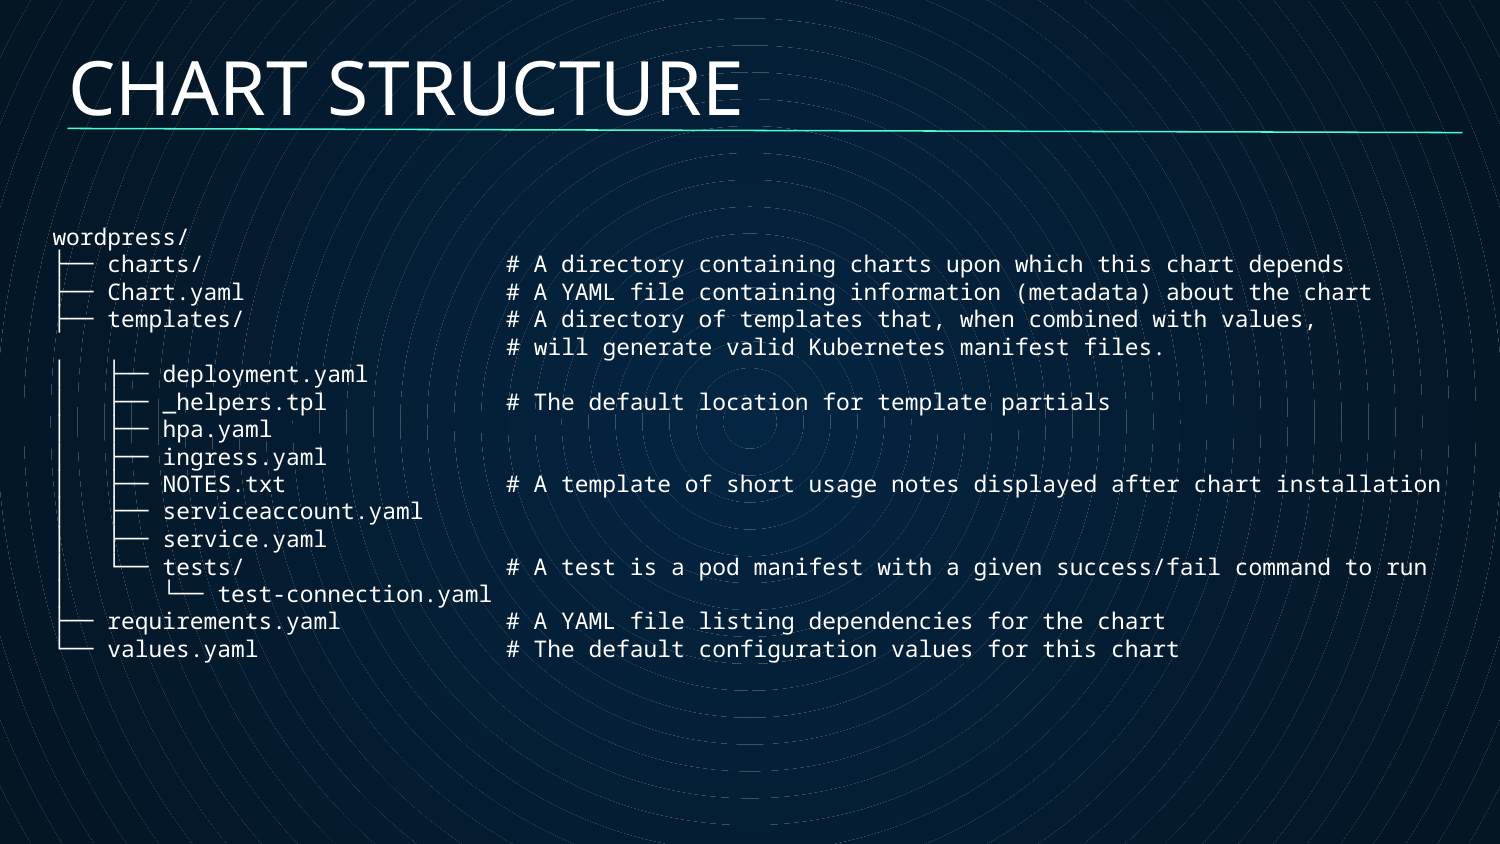

# CHART STRUCTURE
wordpress/
├── charts/ # A directory containing charts upon which this chart depends
├── Chart.yaml # A YAML file containing information (metadata) about the chart
├── templates/ # A directory of templates that, when combined with values,
 # will generate valid Kubernetes manifest files.
│   ├── deployment.yaml
│   ├── _helpers.tpl # The default location for template partials
│   ├── hpa.yaml
│   ├── ingress.yaml
│   ├── NOTES.txt # A template of short usage notes displayed after chart installation
│   ├── serviceaccount.yaml
│   ├── service.yaml
│   └── tests/ # A test is a pod manifest with a given success/fail command to run
│   └── test-connection.yaml
├── requirements.yaml # A YAML file listing dependencies for the chart
└── values.yaml # The default configuration values for this chart